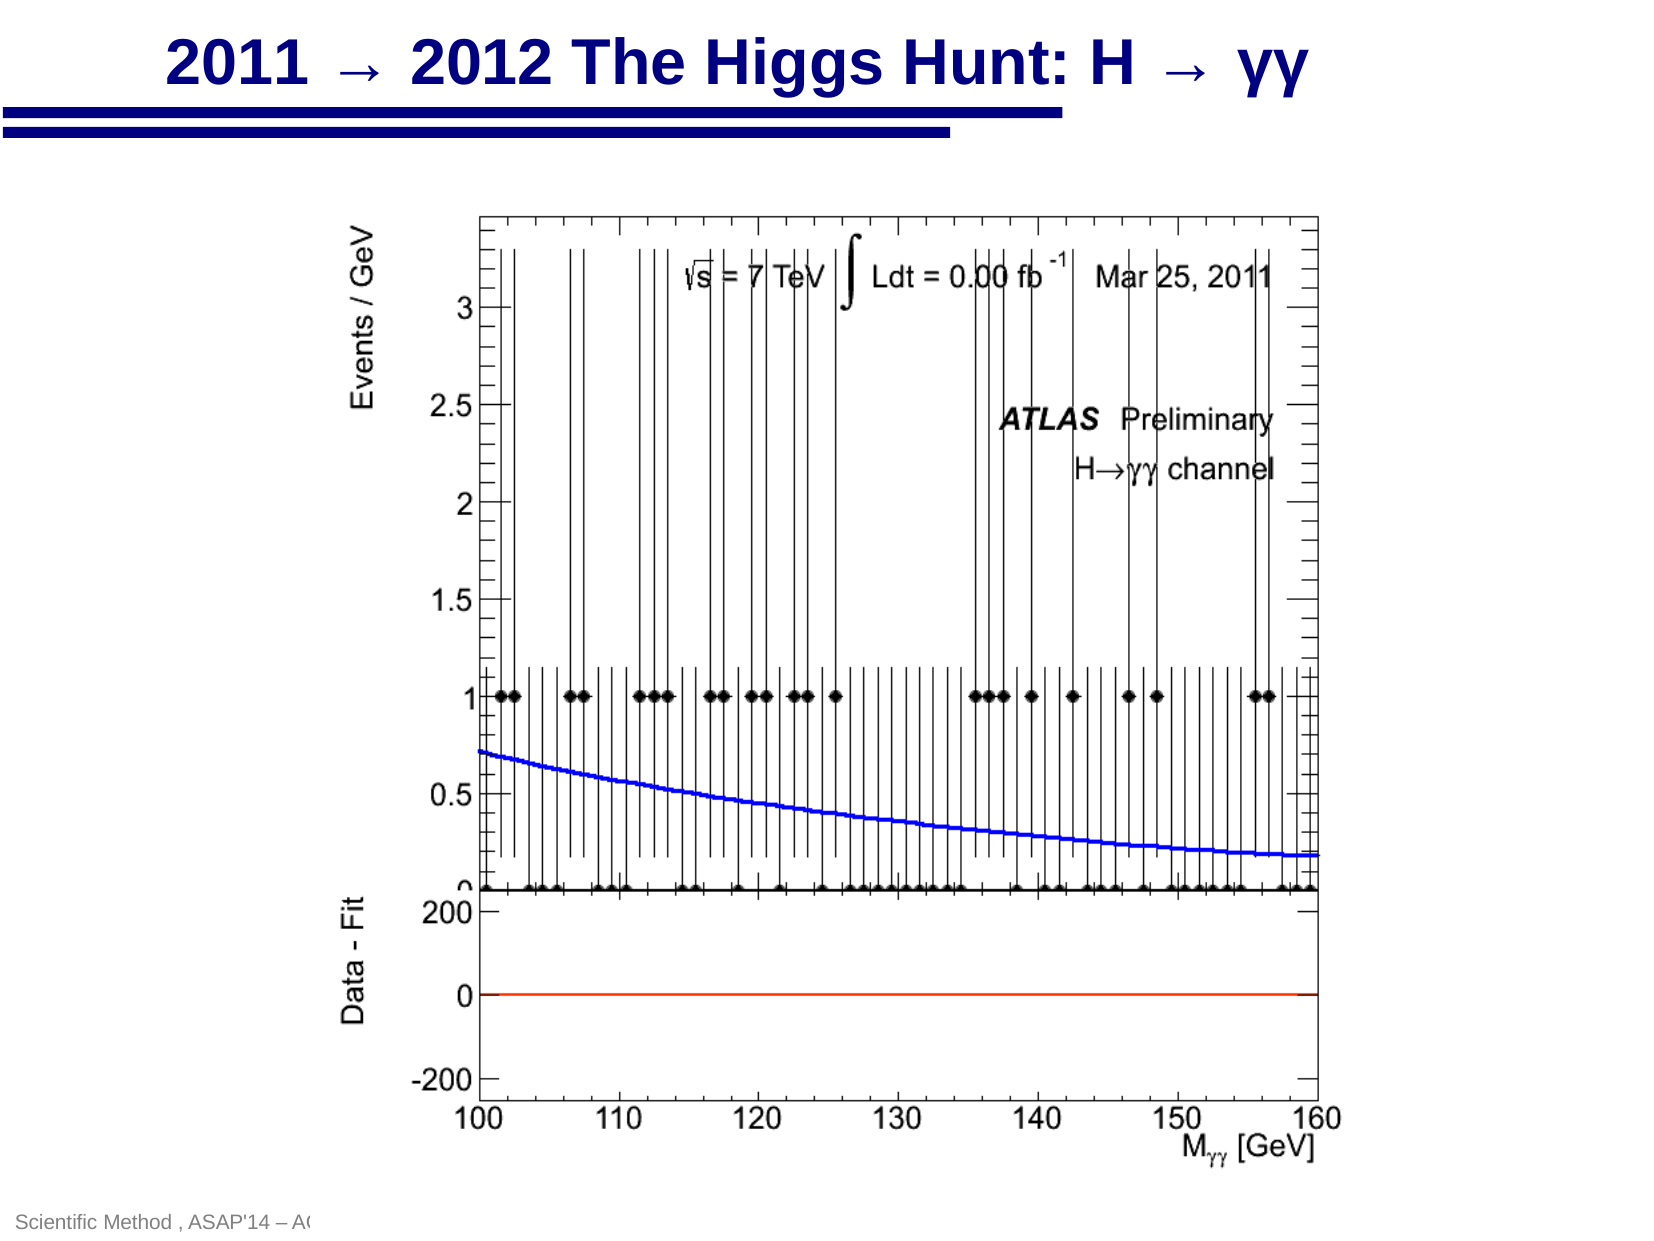

# 2011 → 2012 The Higgs Hunt: H → γγ